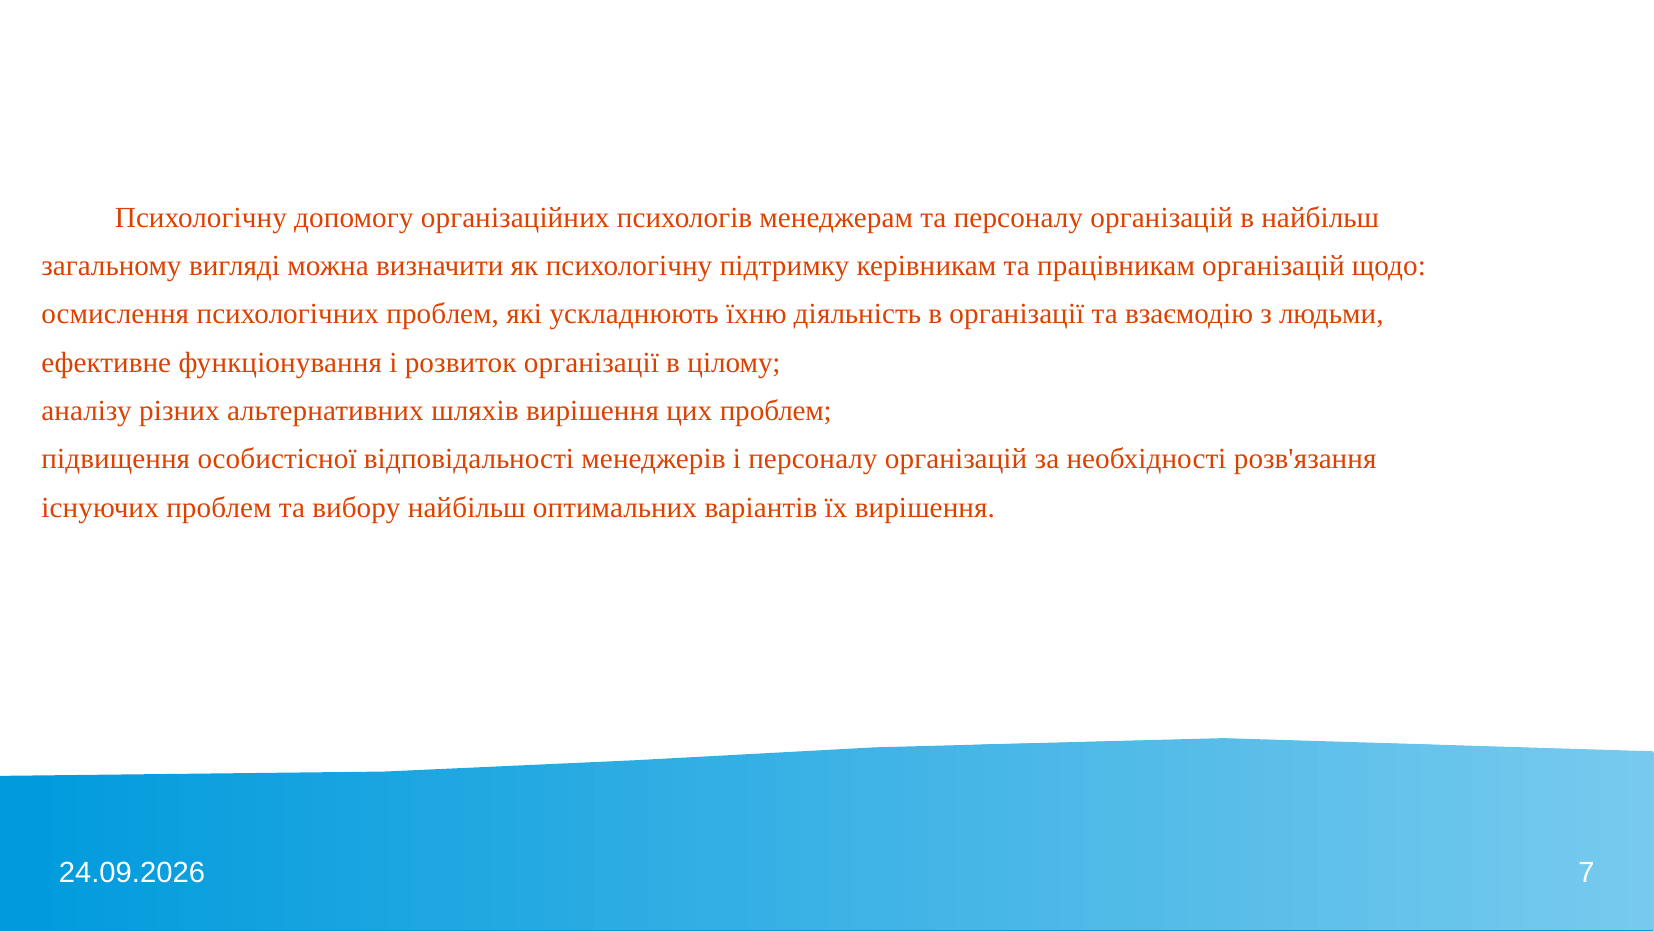

# Психологічну допомогу організаційних психологів менеджерам та персоналу організацій в найбільш загальному вигляді можна визначити як психологічну підтримку керівникам та працівникам організацій щодо: осмислення психологічних проблем, які ускладнюють їхню діяльність в організації та взаємодію з людьми, ефективне функціонування і розвиток організації в цілому; аналізу різних альтернативних шляхів вирішення цих проблем; підвищення особистісної відповідальності менеджерів і персоналу організацій за необхідності розв'язання існуючих проблем та вибору найбільш оптимальних варіантів їх вирішення.